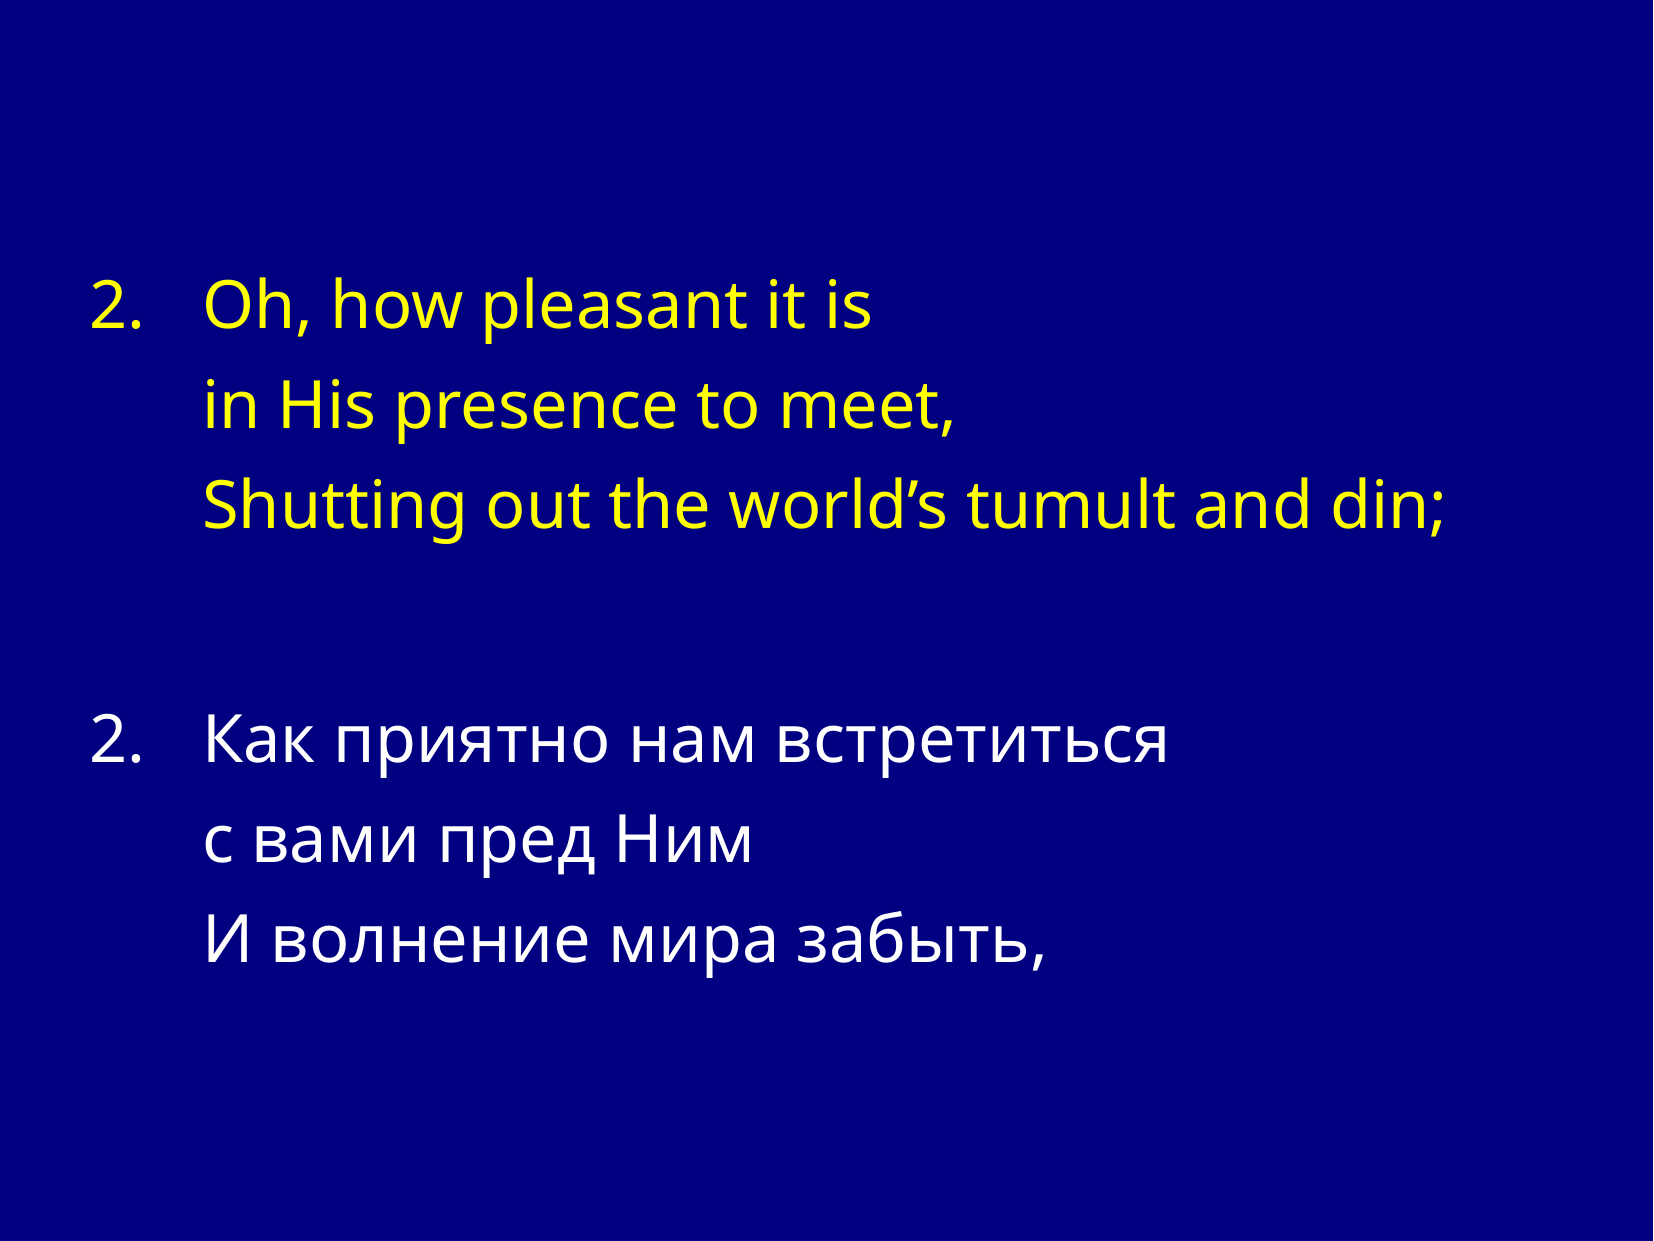

2.	Oh, how pleasant it is
	in His presence to meet,
	Shutting out the world’s tumult and din;
2.	Как приятно нам встретиться
	с вами пред Ним
	И волнение мира забыть,